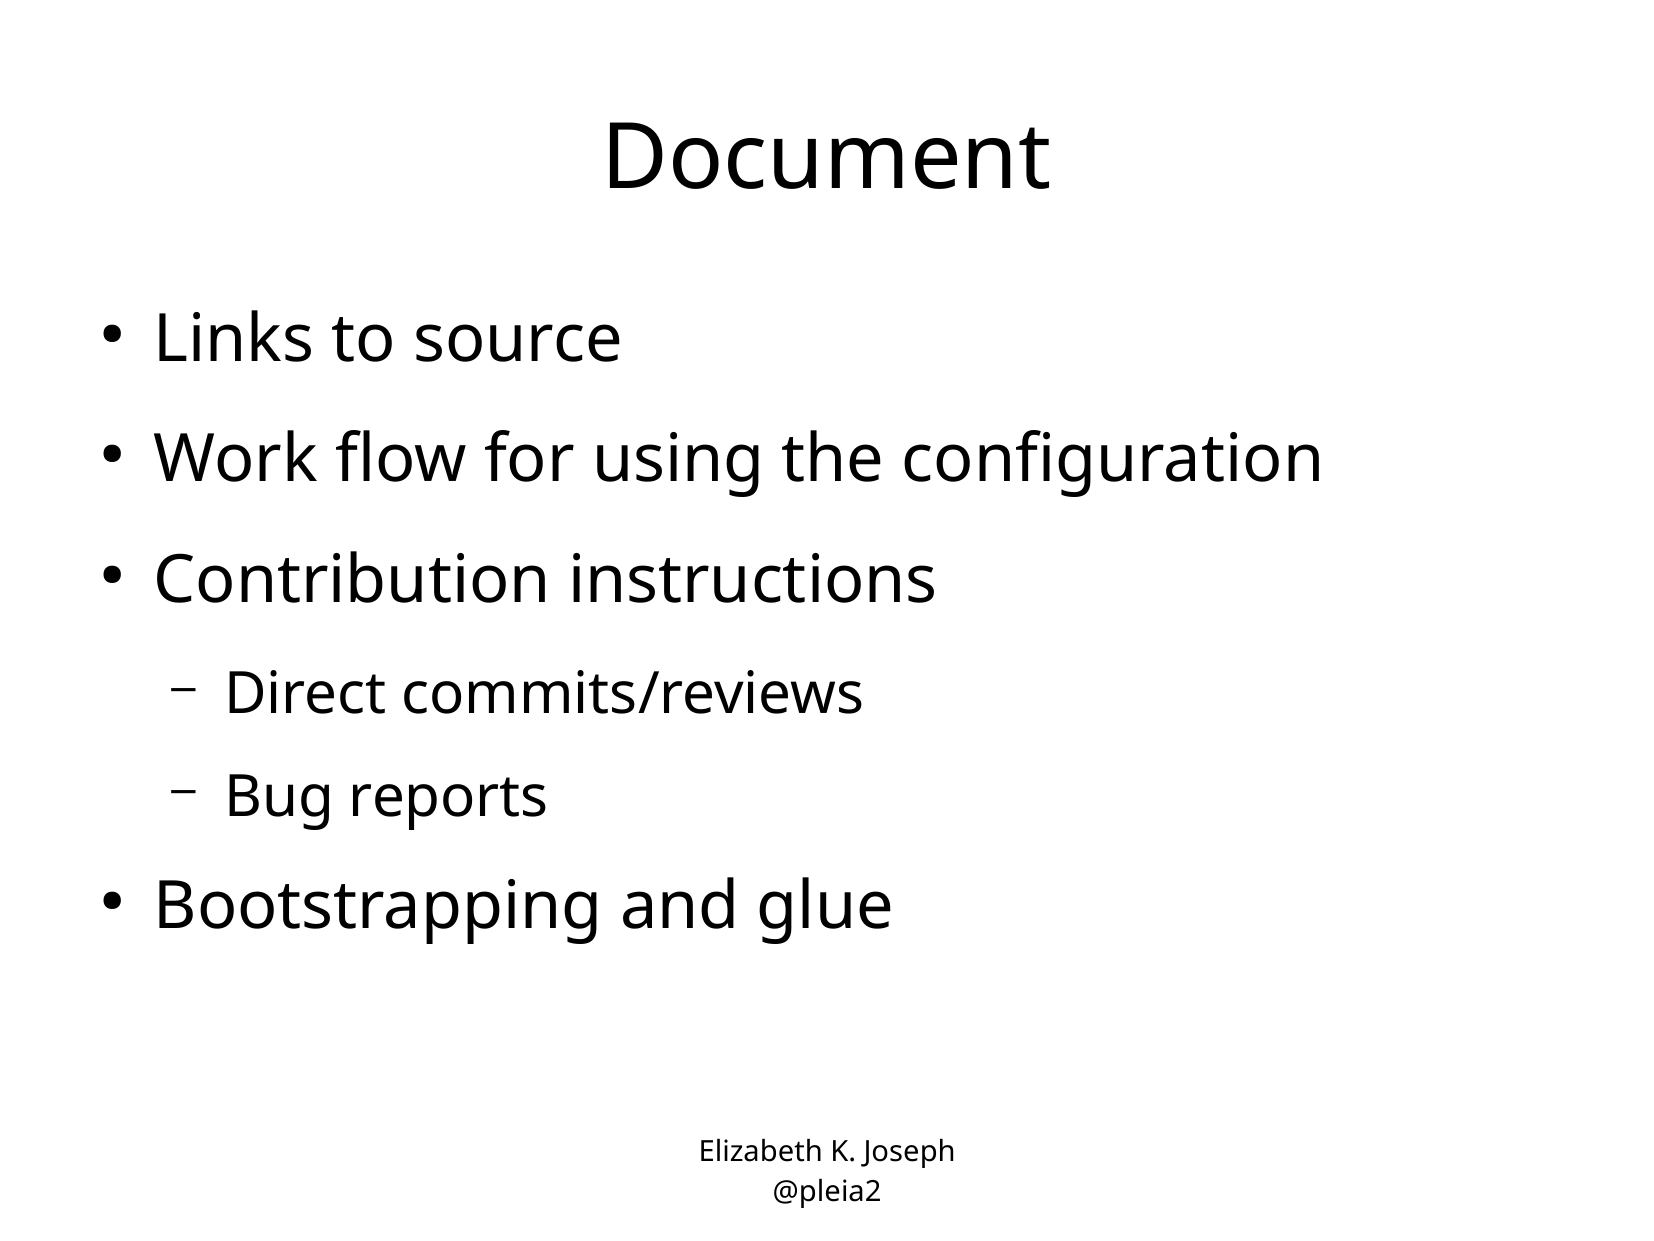

# Document
Links to source
Work flow for using the configuration
Contribution instructions
Direct commits/reviews
Bug reports
Bootstrapping and glue